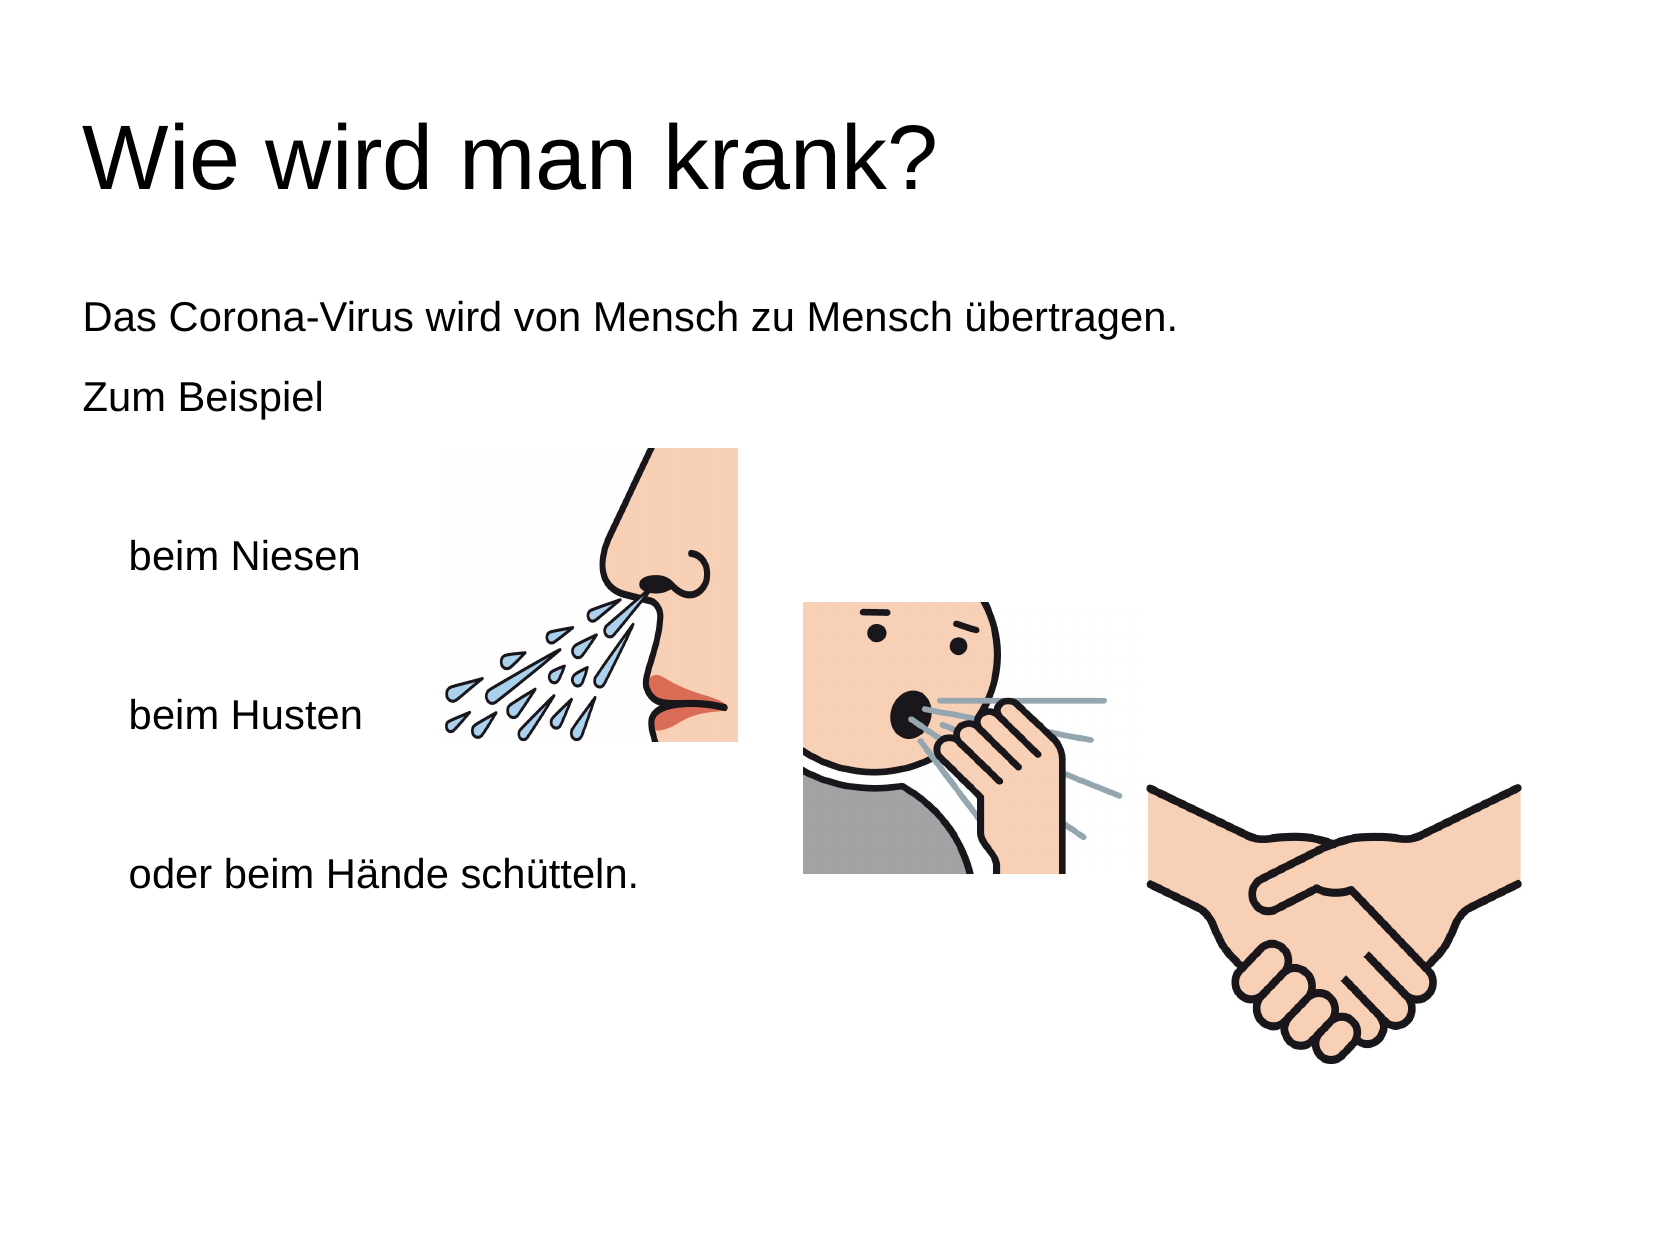

# Wie wird man krank?
Das Corona-Virus wird von Mensch zu Mensch übertragen.
Zum Beispiel
 beim Niesen
 beim Husten
 oder beim Hände schütteln.